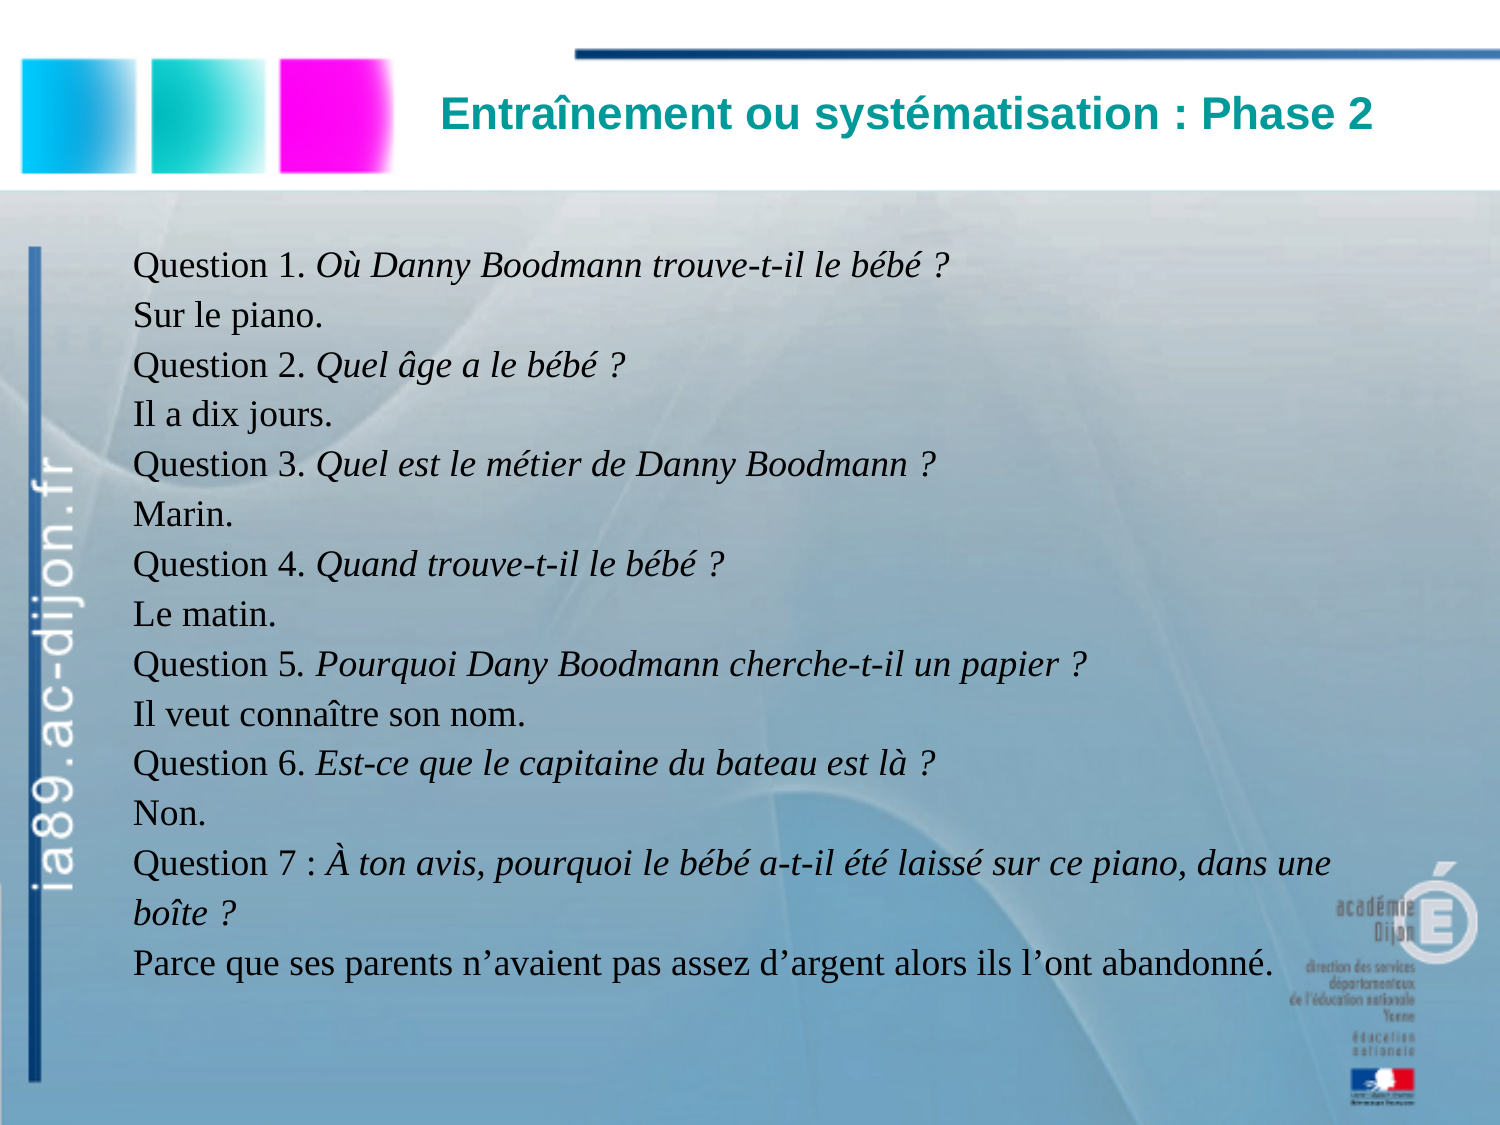

# Entraînement ou systématisation : Phase 2
Question 1. Où Danny Boodmann trouve-t-il le bébé ?
Sur le piano.
Question 2. Quel âge a le bébé ?
Il a dix jours.
Question 3. Quel est le métier de Danny Boodmann ?
Marin.
Question 4. Quand trouve-t-il le bébé ?
Le matin.
Question 5. Pourquoi Dany Boodmann cherche-t-il un papier ?
Il veut connaître son nom.
Question 6. Est-ce que le capitaine du bateau est là ?
Non.
Question 7 : À ton avis, pourquoi le bébé a-t-il été laissé sur ce piano, dans une
boîte ?
Parce que ses parents n’avaient pas assez d’argent alors ils l’ont abandonné.
Il veut connaître son nom.
Question 6. Est-ce que le capitaine du bateau est là ?
Non.
Question 7 : À ton avis, pourquoi le bébé a-t-il été laissé sur ce piano, dans une
boîte ?
Parce que ses parents n’avaient pas assez d’argent alors ils l’ont abandonné.